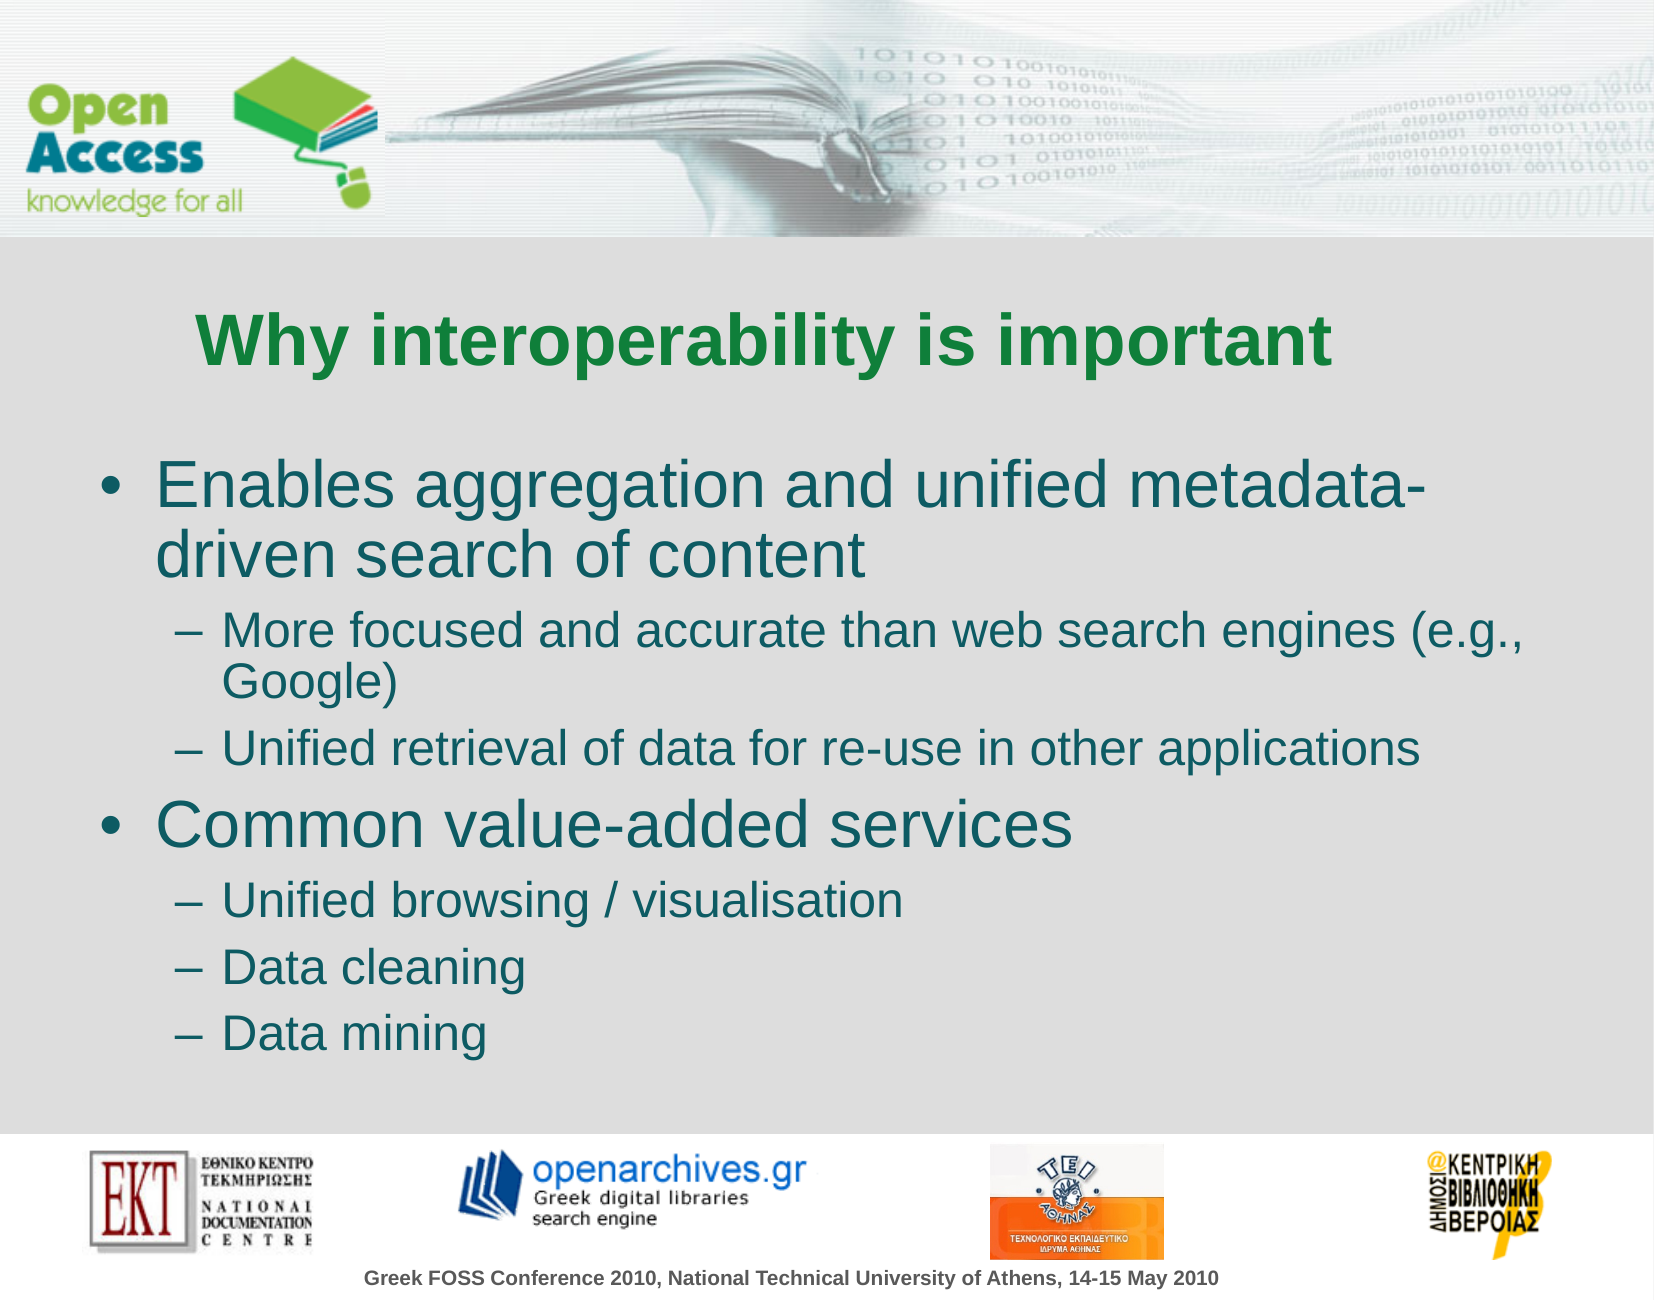

Why interoperability is important
Enables aggregation and unified metadata-driven search of content
More focused and accurate than web search engines (e.g., Google)
Unified retrieval of data for re-use in other applications
Common value-added services
Unified browsing / visualisation
Data cleaning
Data mining